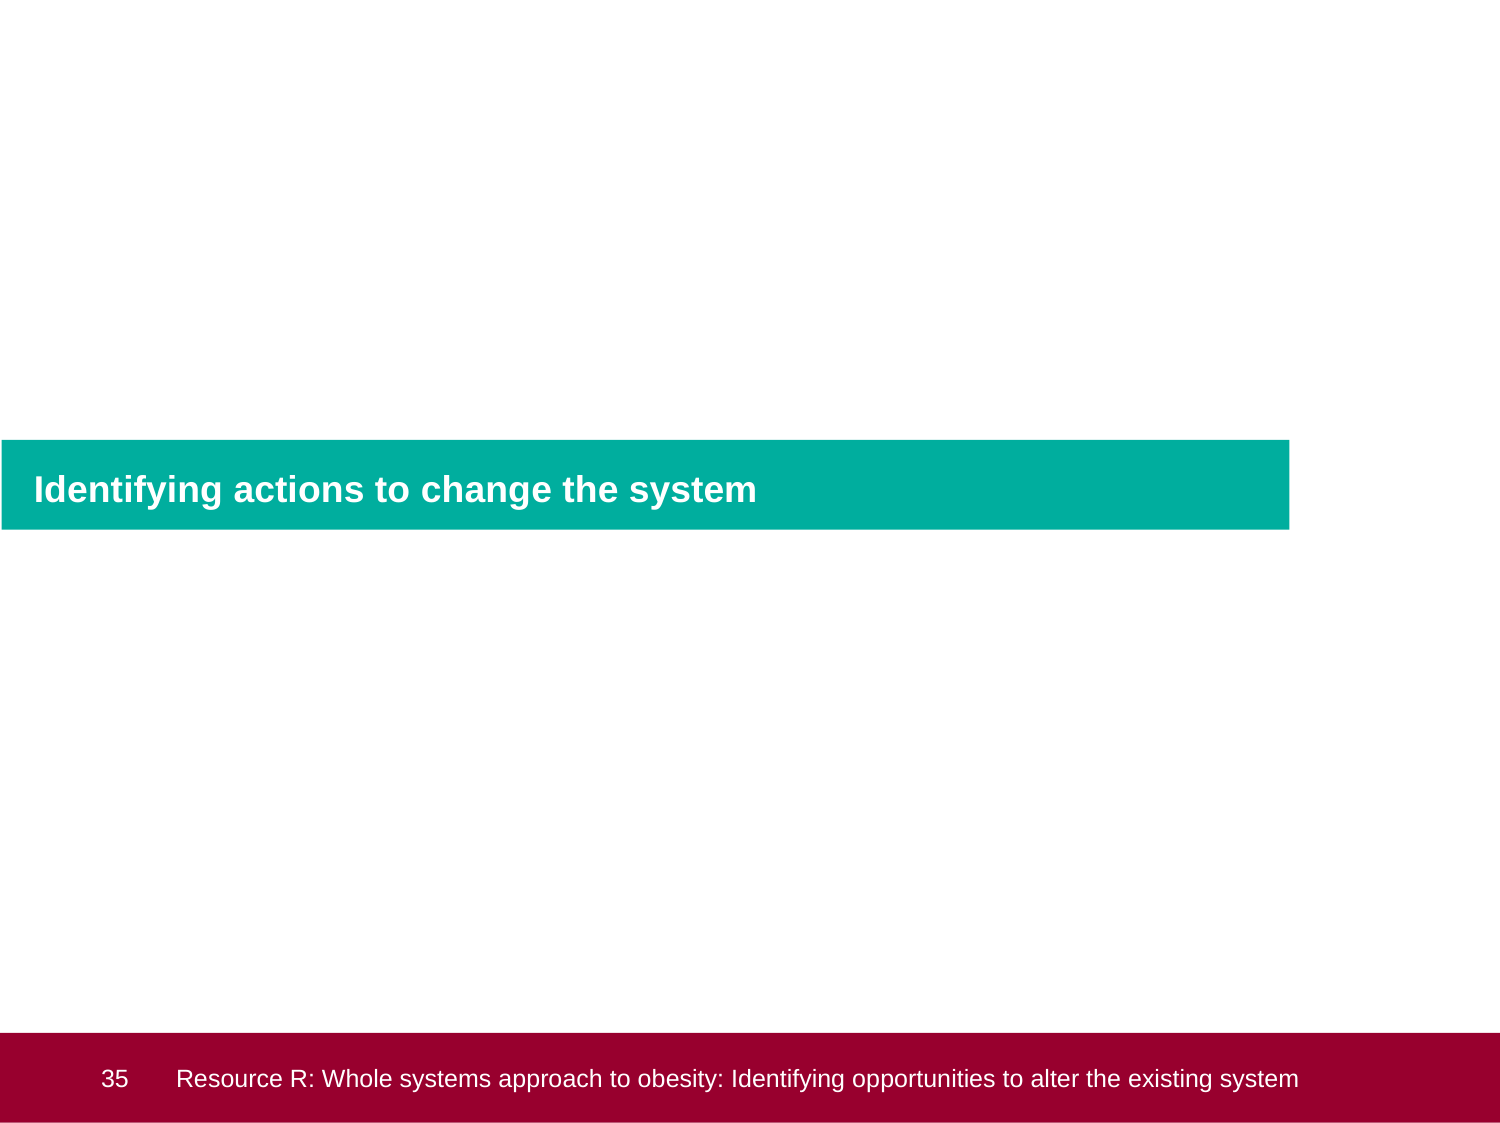

# Identifying actions to change the system
 34
Resource R: Whole systems approach to obesity: Identifying opportunities to alter the existing system